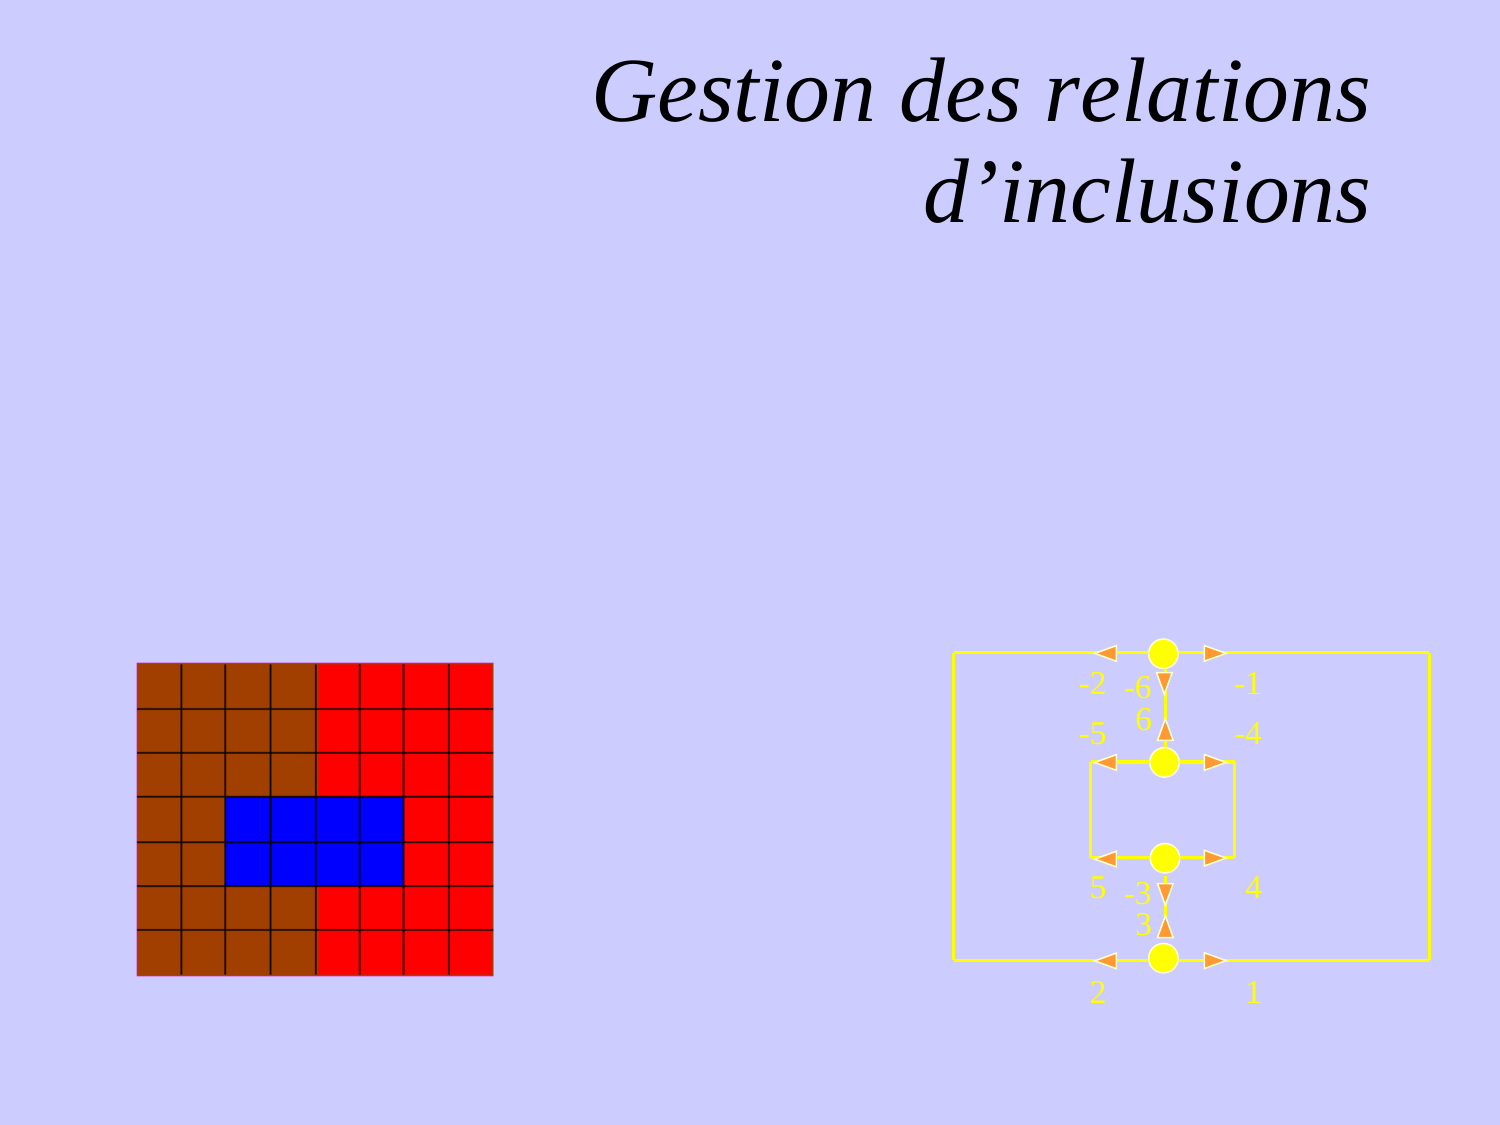

# Gestion des relations d’inclusions
-2
-1
-6
6
-5
-4
5
4
-3
3
2
1